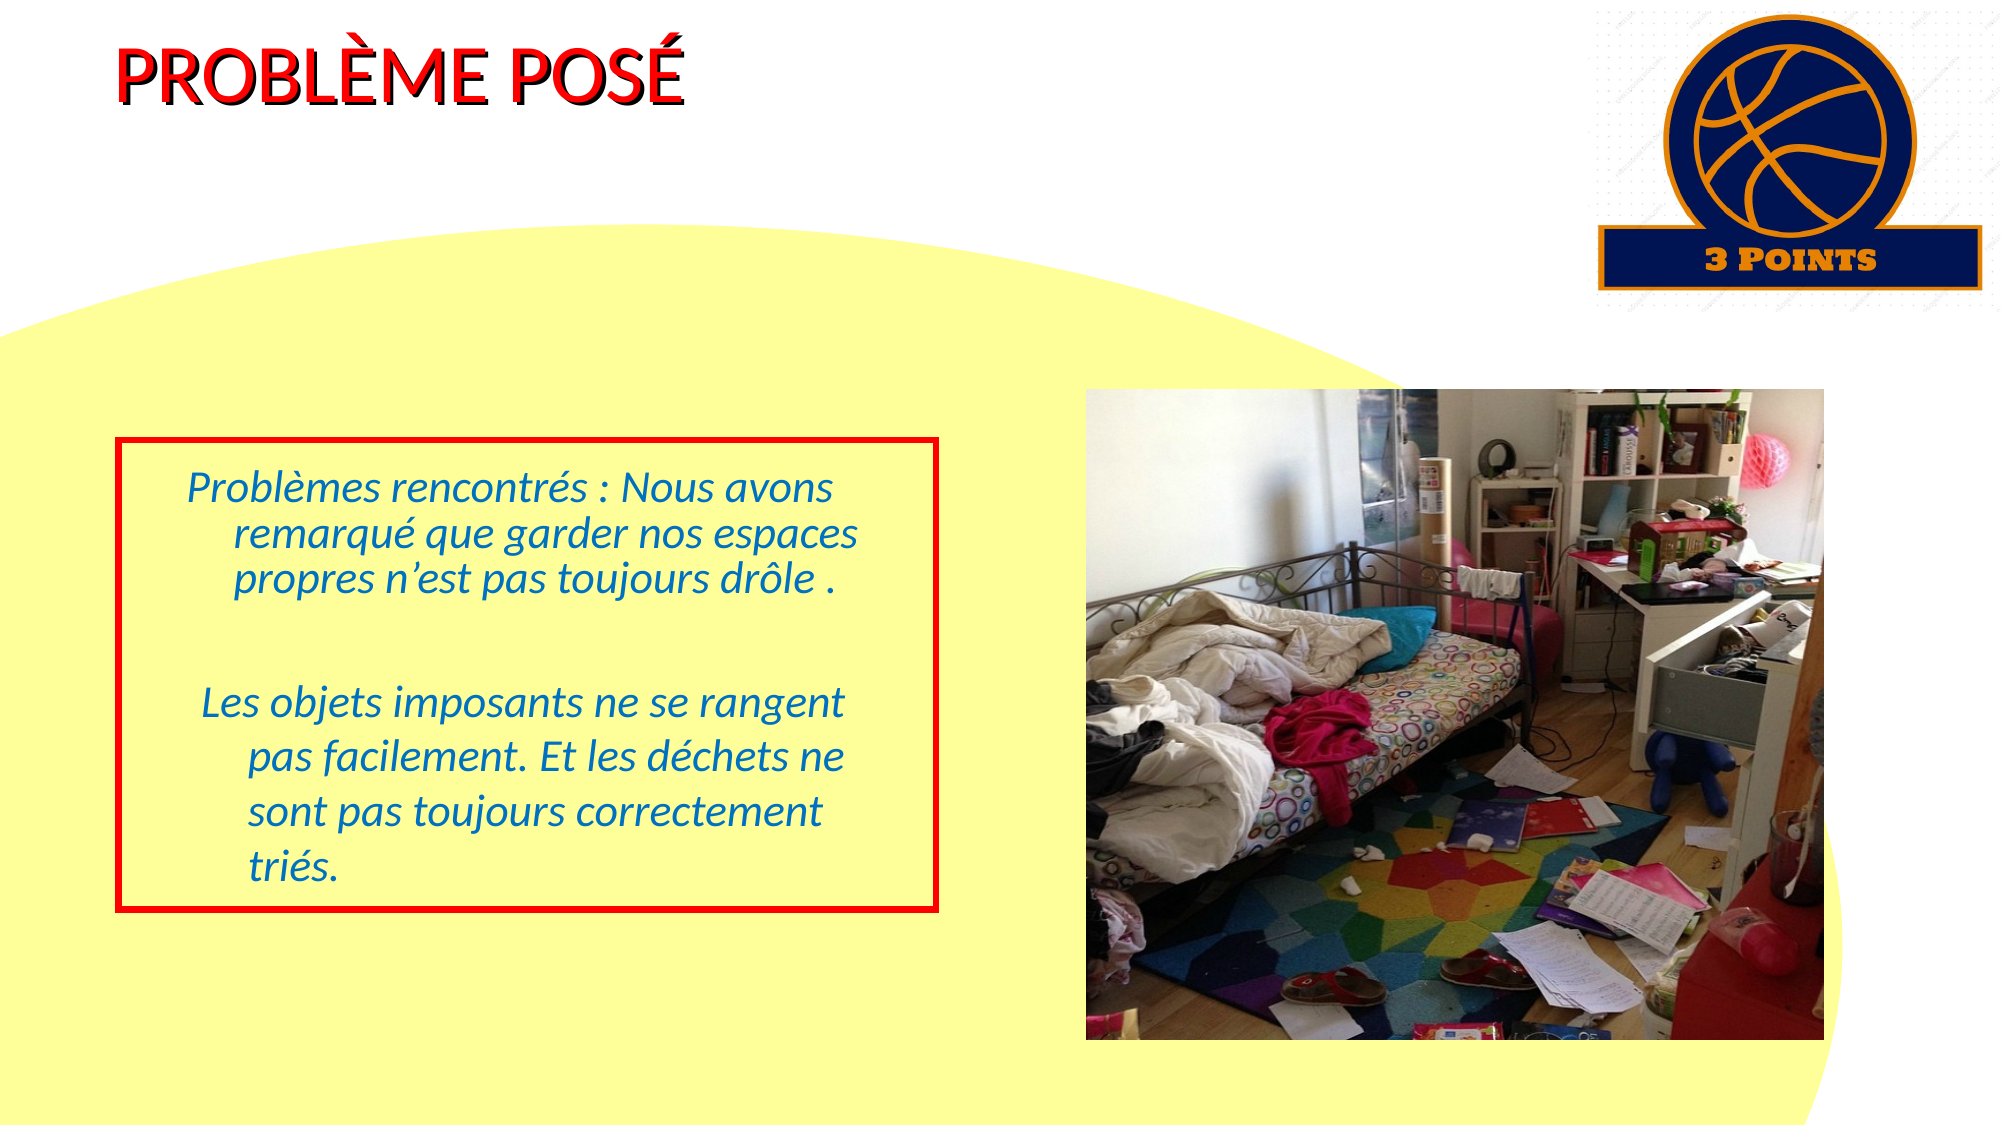

PROBLÈME POSÉ
Problèmes rencontrés : Nous avons remarqué que garder nos espaces propres n’est pas toujours drôle .
Les objets imposants ne se rangent pas facilement. Et les déchets ne sont pas toujours correctement triés.